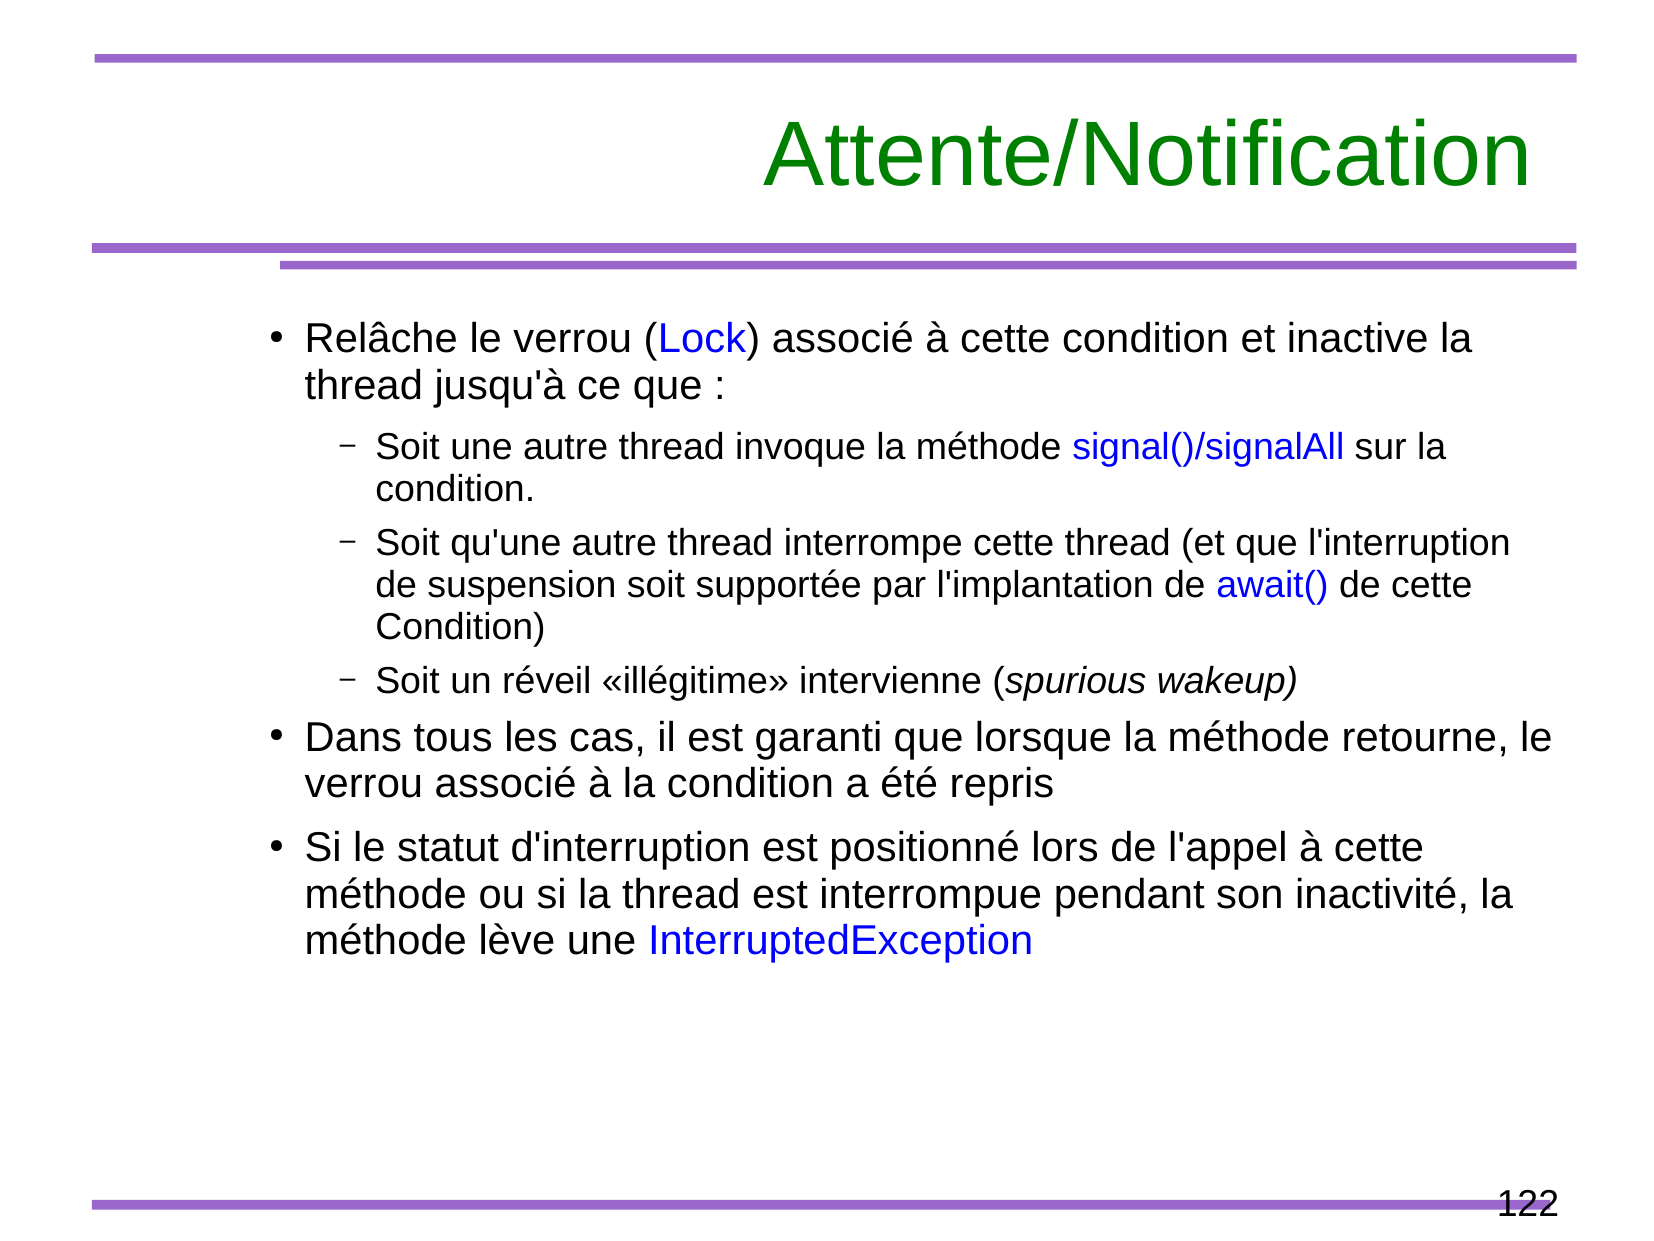

# Attente/Notification
Relâche le verrou (Lock) associé à cette condition et inactive la thread jusqu'à ce que :
Soit une autre thread invoque la méthode signal()/signalAll sur la condition.
Soit qu'une autre thread interrompe cette thread (et que l'interruption de suspension soit supportée par l'implantation de await() de cette Condition)
Soit un réveil «illégitime» intervienne (spurious wakeup)
Dans tous les cas, il est garanti que lorsque la méthode retourne, le verrou associé à la condition a été repris
Si le statut d'interruption est positionné lors de l'appel à cette méthode ou si la thread est interrompue pendant son inactivité, la méthode lève une InterruptedException